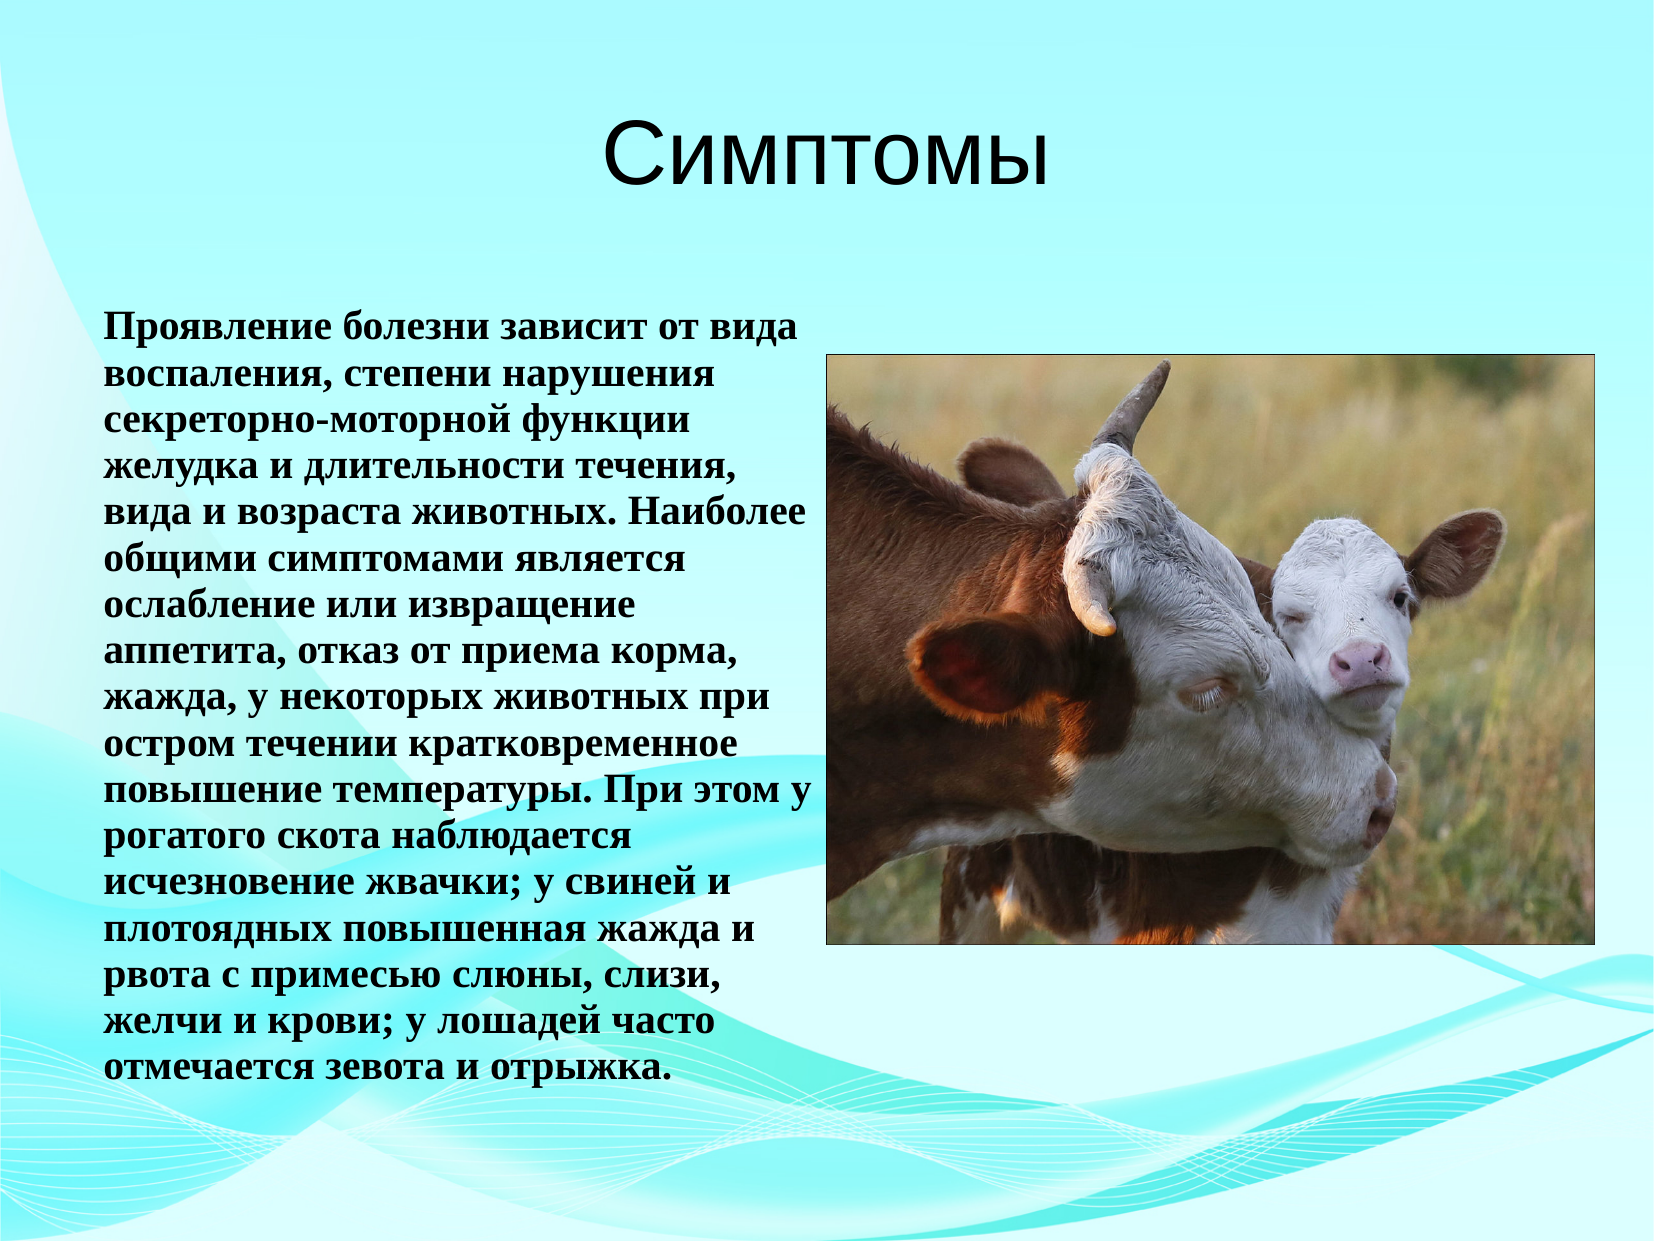

# Симптомы
Проявление болезни зависит от вида воспаления, степени нарушения секреторно-моторной функции желудка и длительности течения, вида и возраста животных. Наиболее общими симптомами является ослабление или извращение аппетита, отказ от приема корма, жажда, у некоторых животных при остром течении кратковременное повышение температуры. При этом у рогатого скота наблюдается исчезновение жвачки; у свиней и плотоядных повышенная жажда и рвота с примесью слюны, слизи, желчи и крови; у лошадей часто отмечается зевота и отрыжка.